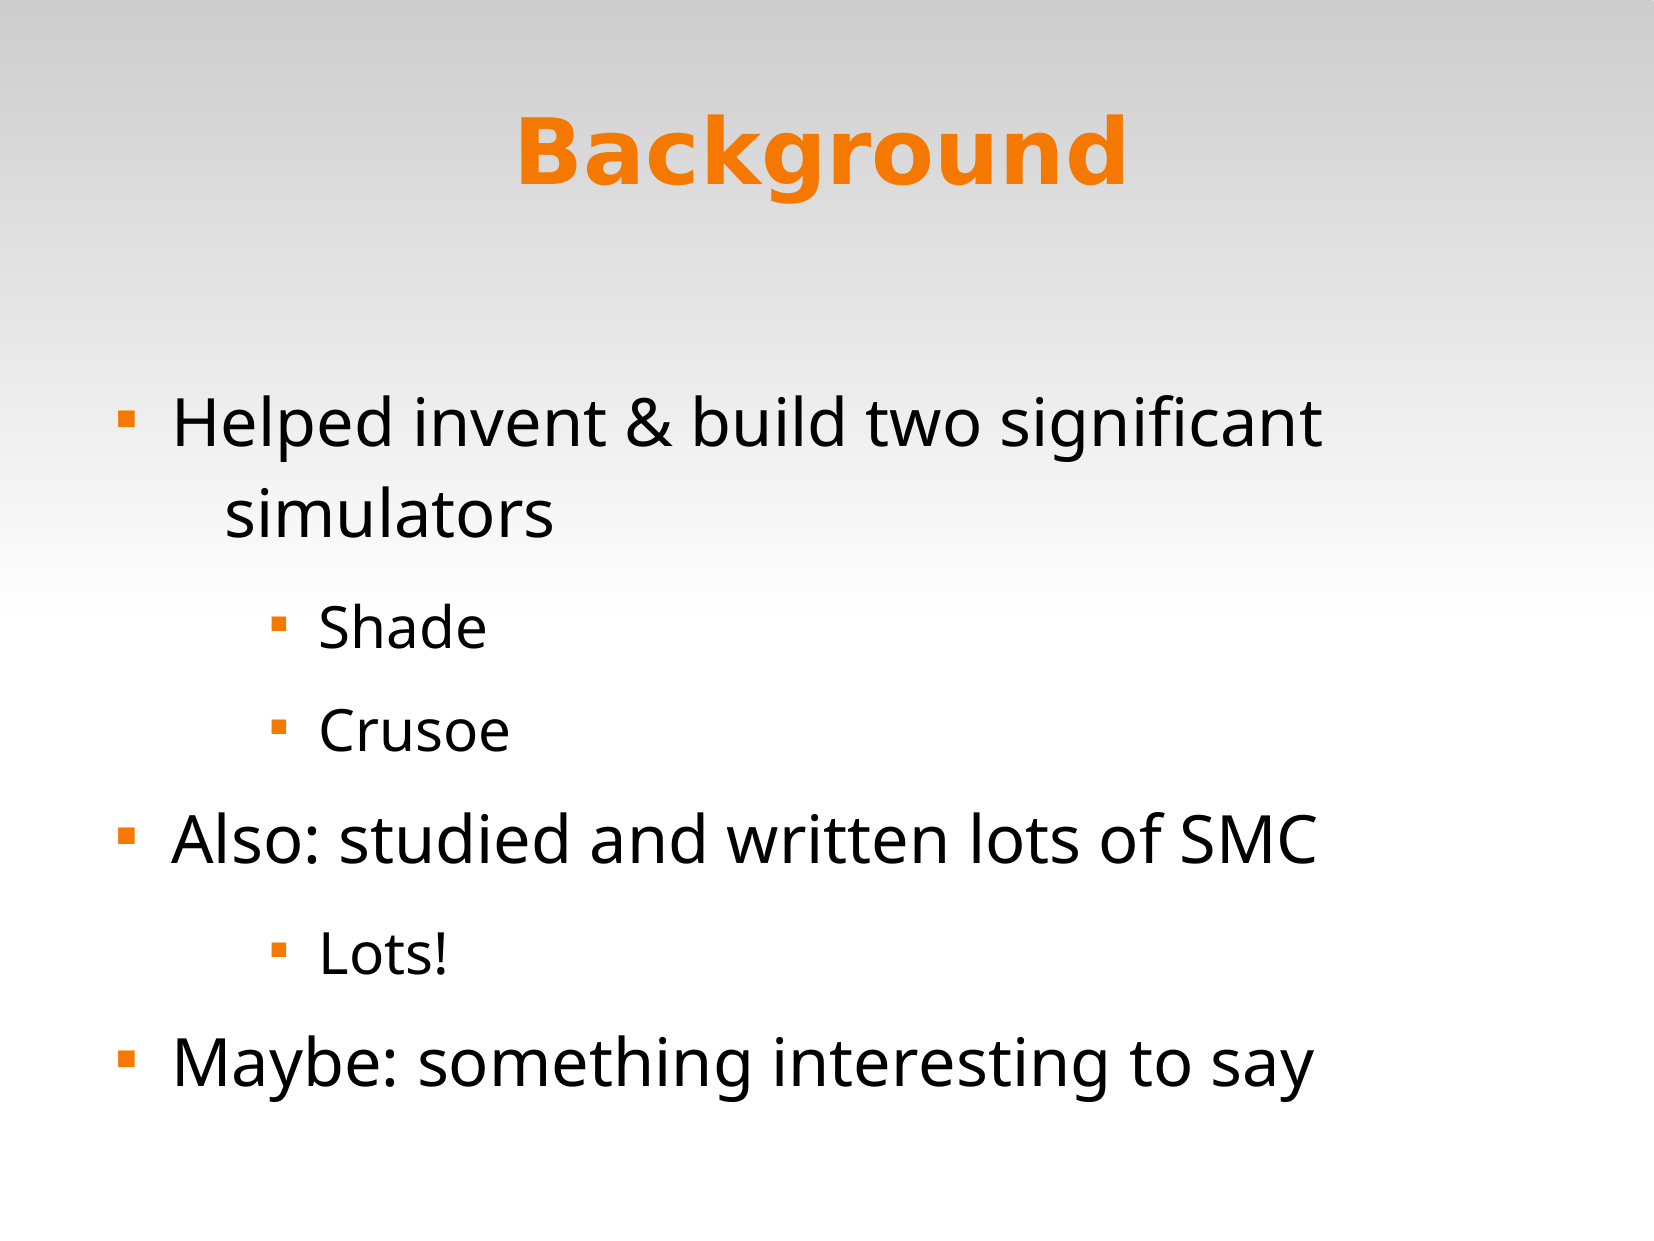

# Background
Helped invent & build two significant simulators
Shade
Crusoe
Also: studied and written lots of SMC
Lots!
Maybe: something interesting to say